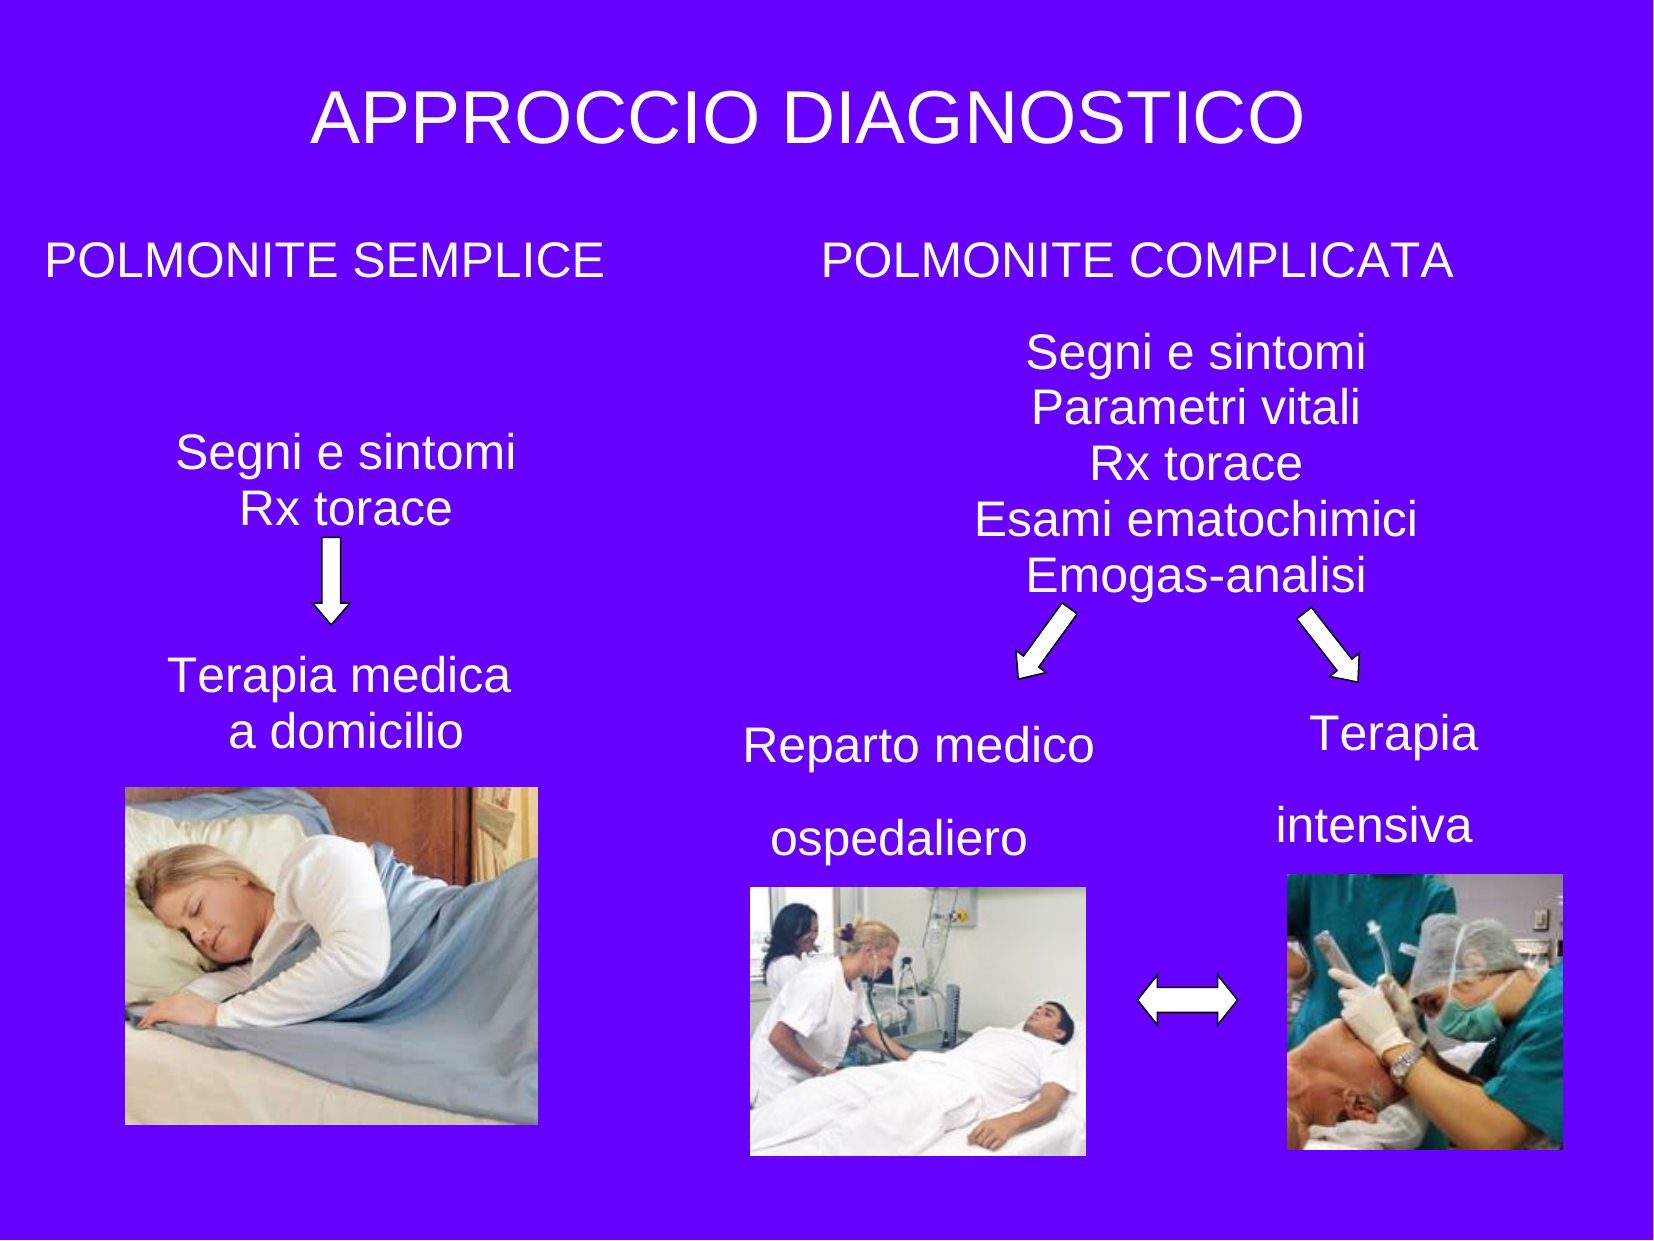

# APPROCCIO DIAGNOSTICO
POLMONITE SEMPLICE
POLMONITE COMPLICATA
Segni e sintomi
Parametri vitali
Rx torace
Esami ematochimici
Emogas-analisi
Segni e sintomi
Rx torace
Terapia medica
a domicilio
Terapia intensiva
Reparto medico ospedaliero